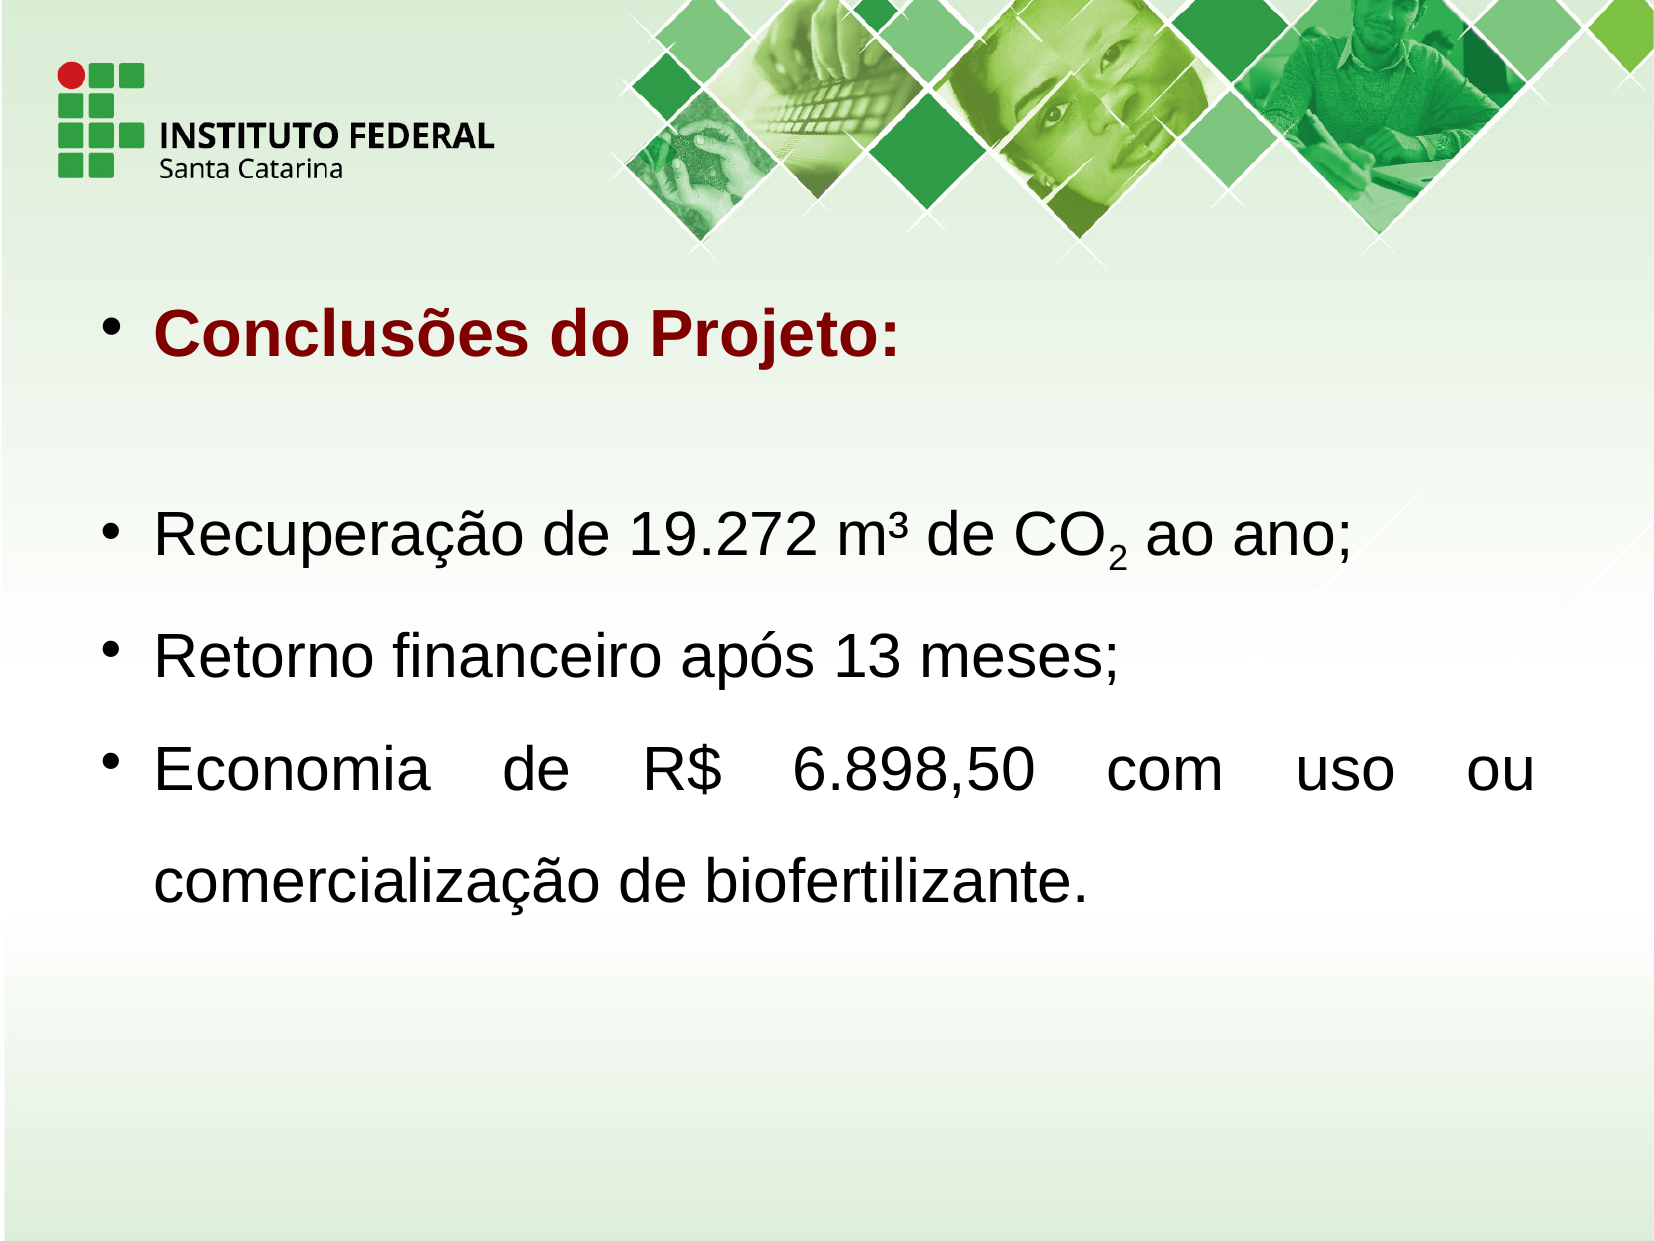

Conclusões do Projeto:
Recuperação de 19.272 m³ de CO2 ao ano;
Retorno financeiro após 13 meses;
Economia de R$ 6.898,50 com uso ou comercialização de biofertilizante.